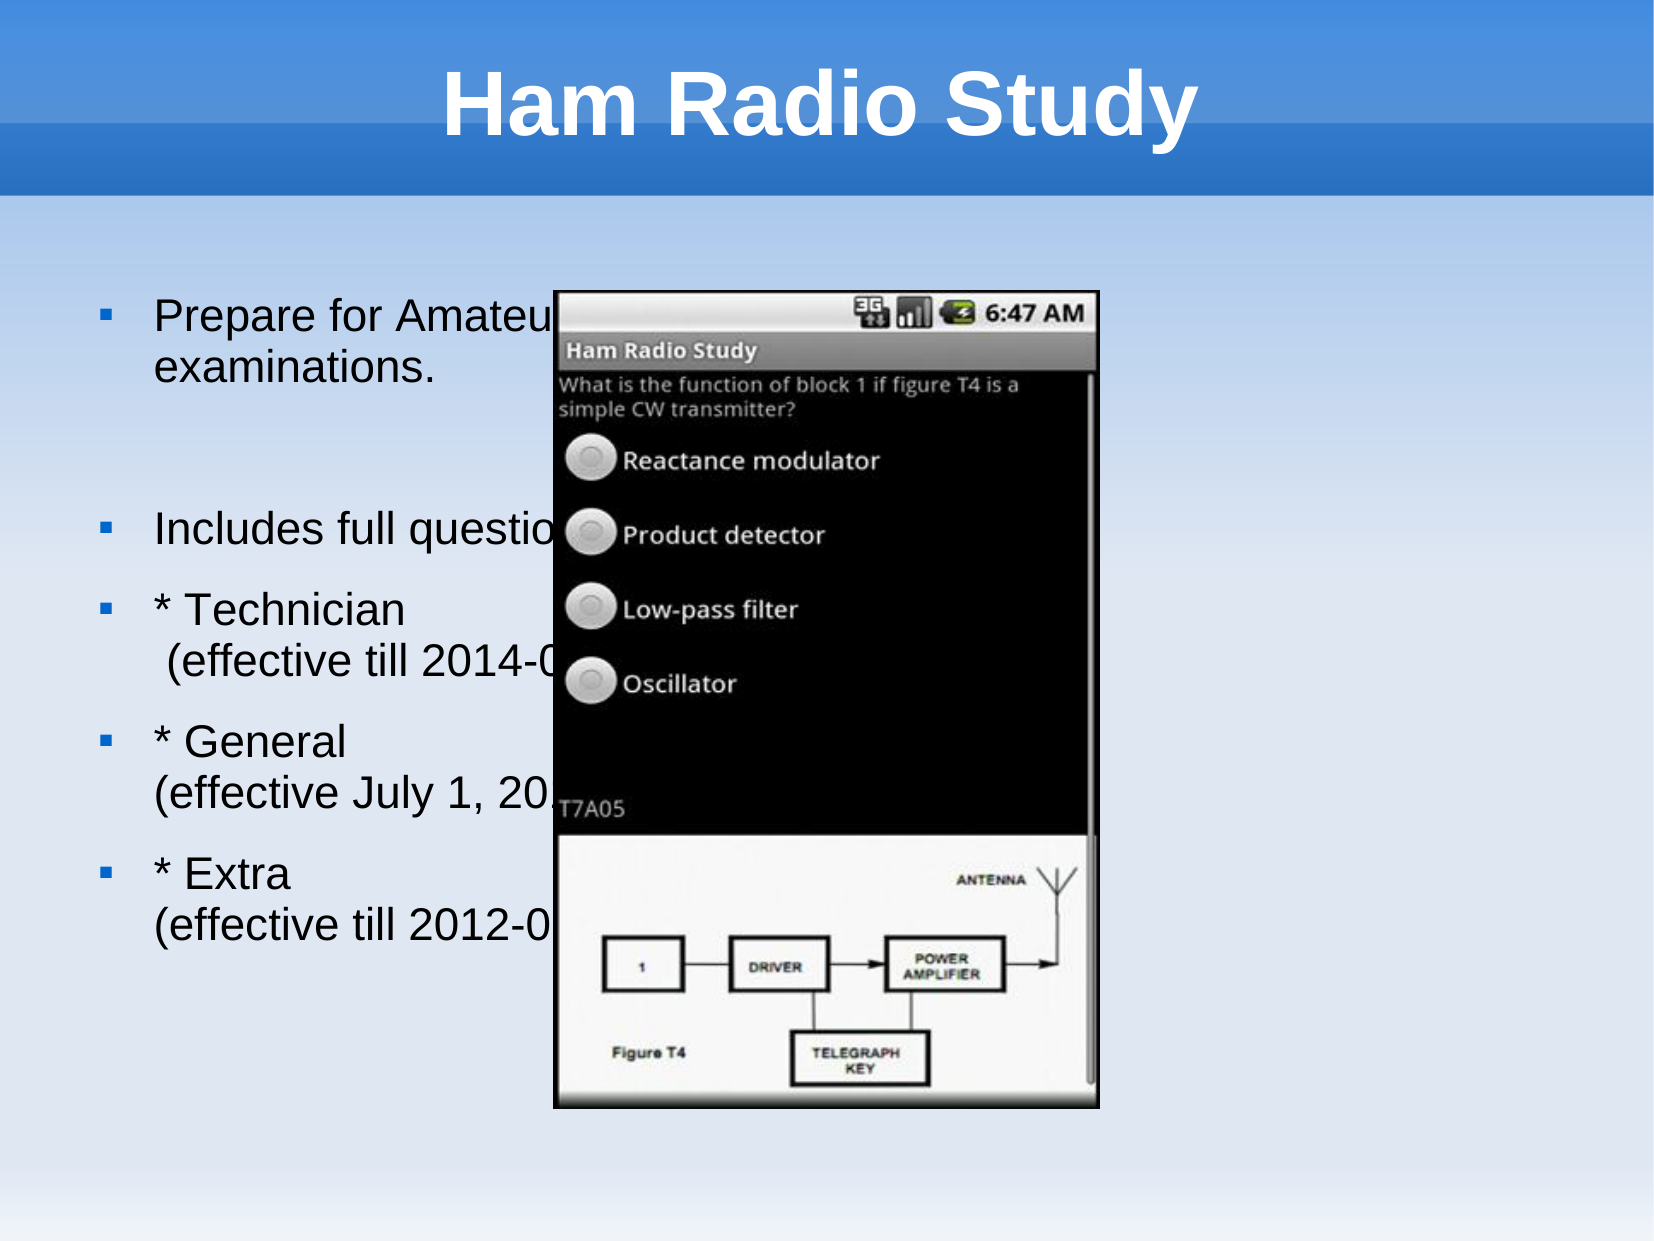

# Ham Radio Study
Prepare for Amateur Radio examinations.
Includes full question pools:
* Technician
 (effective till 2014-06-30)
* General
(effective July 1, 2011)
* Extra
(effective till 2012-06-30)